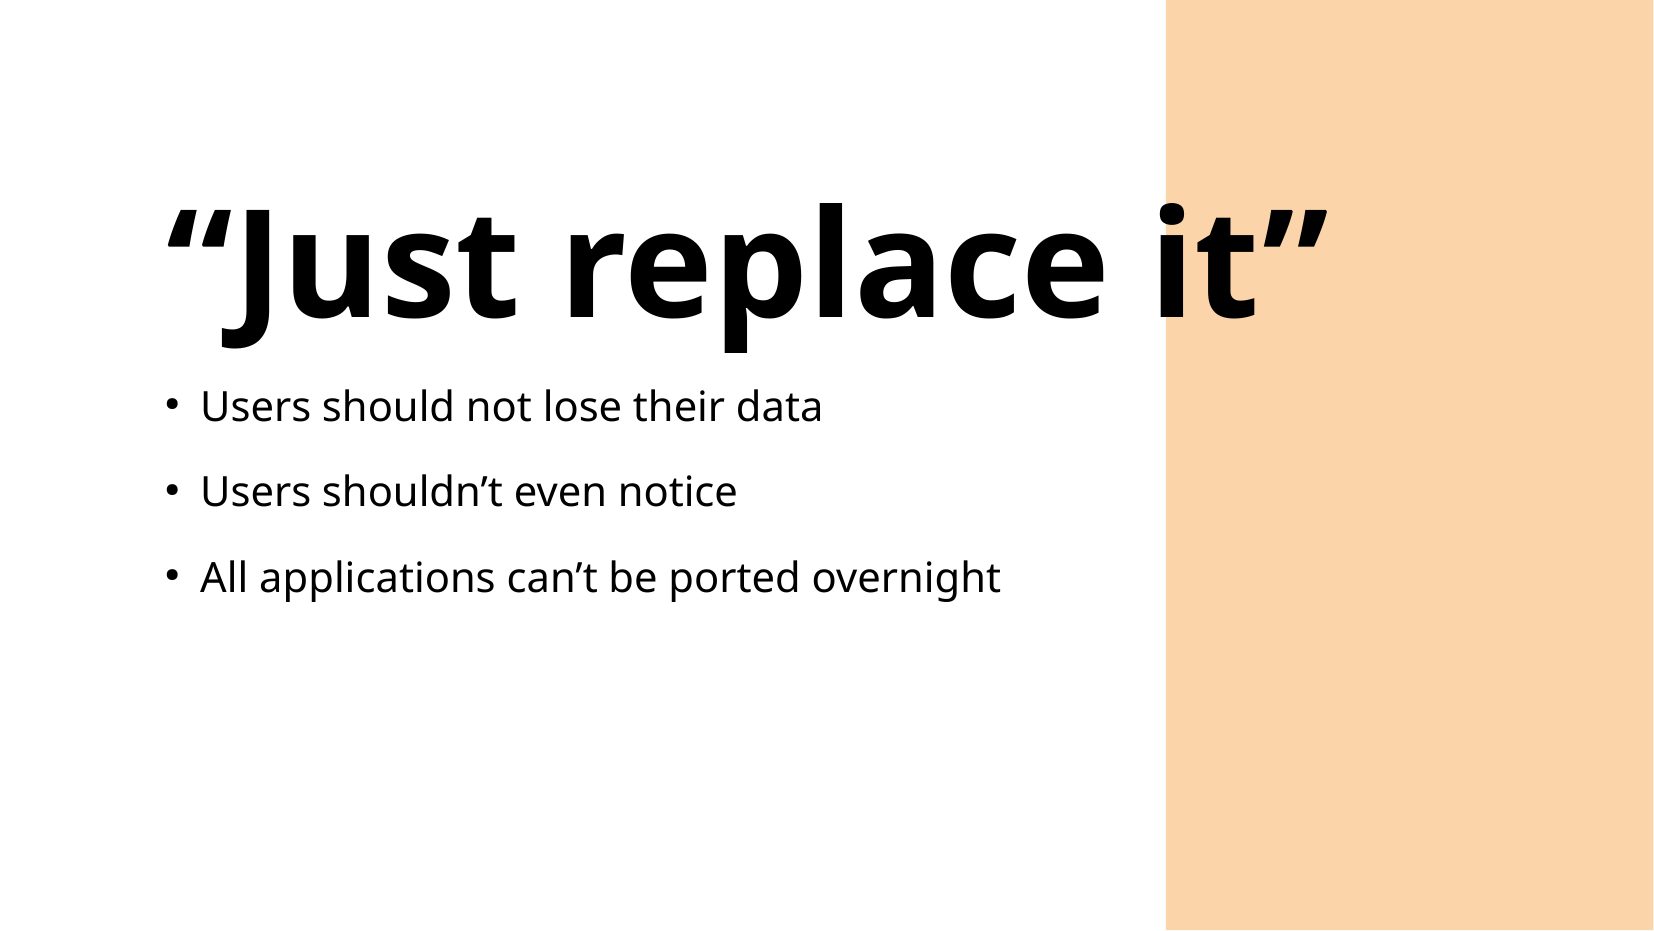

“Just replace it”
Users should not lose their data
Users shouldn’t even notice
All applications can’t be ported overnight